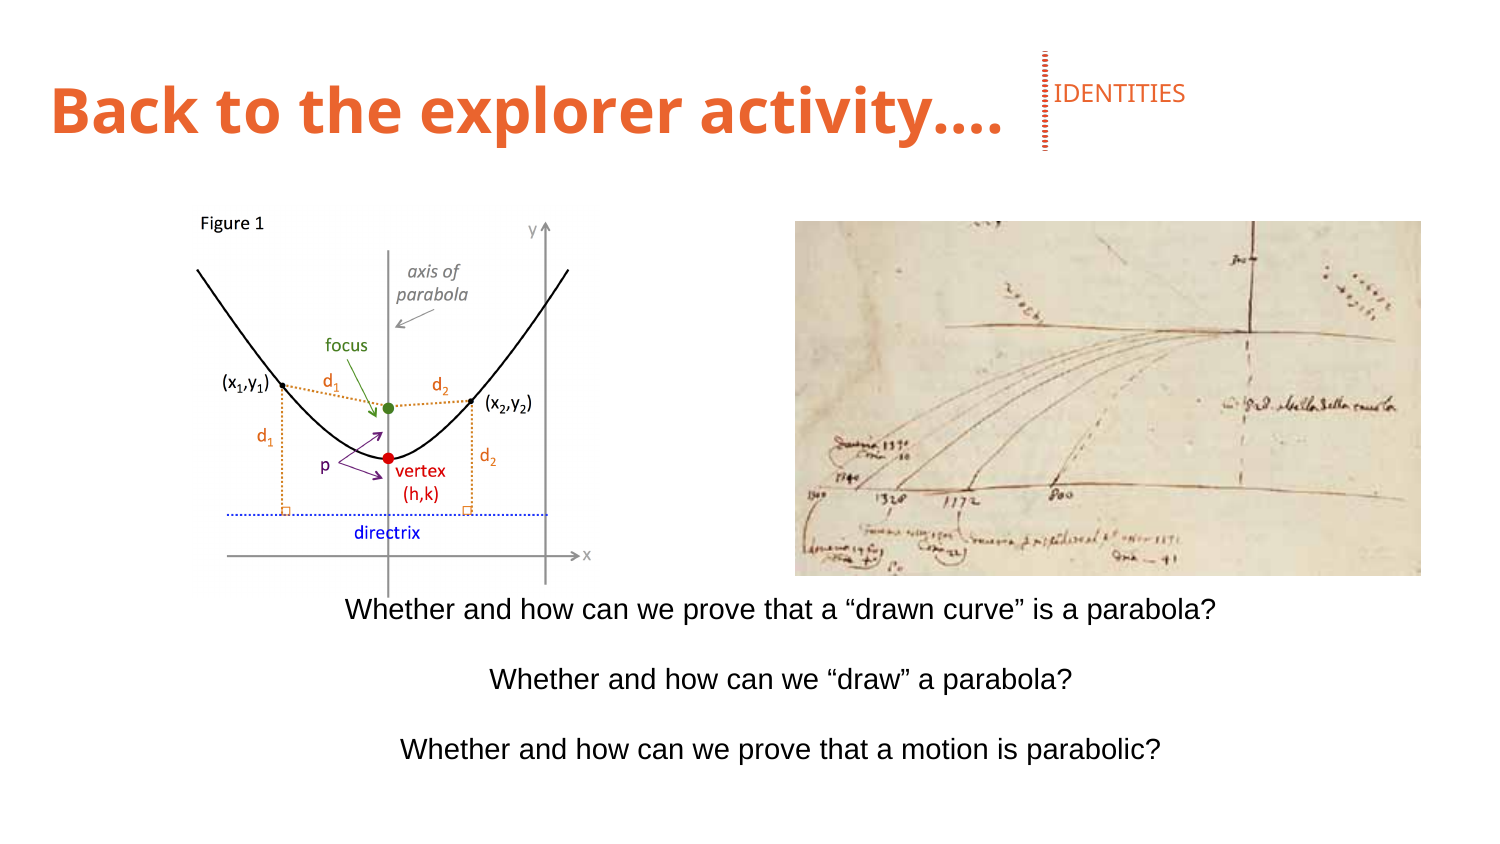

Back to the explorer activity….
IDENTITIES
Whether and how can we prove that a “drawn curve” is a parabola?
Whether and how can we “draw” a parabola?
Whether and how can we prove that a motion is parabolic?